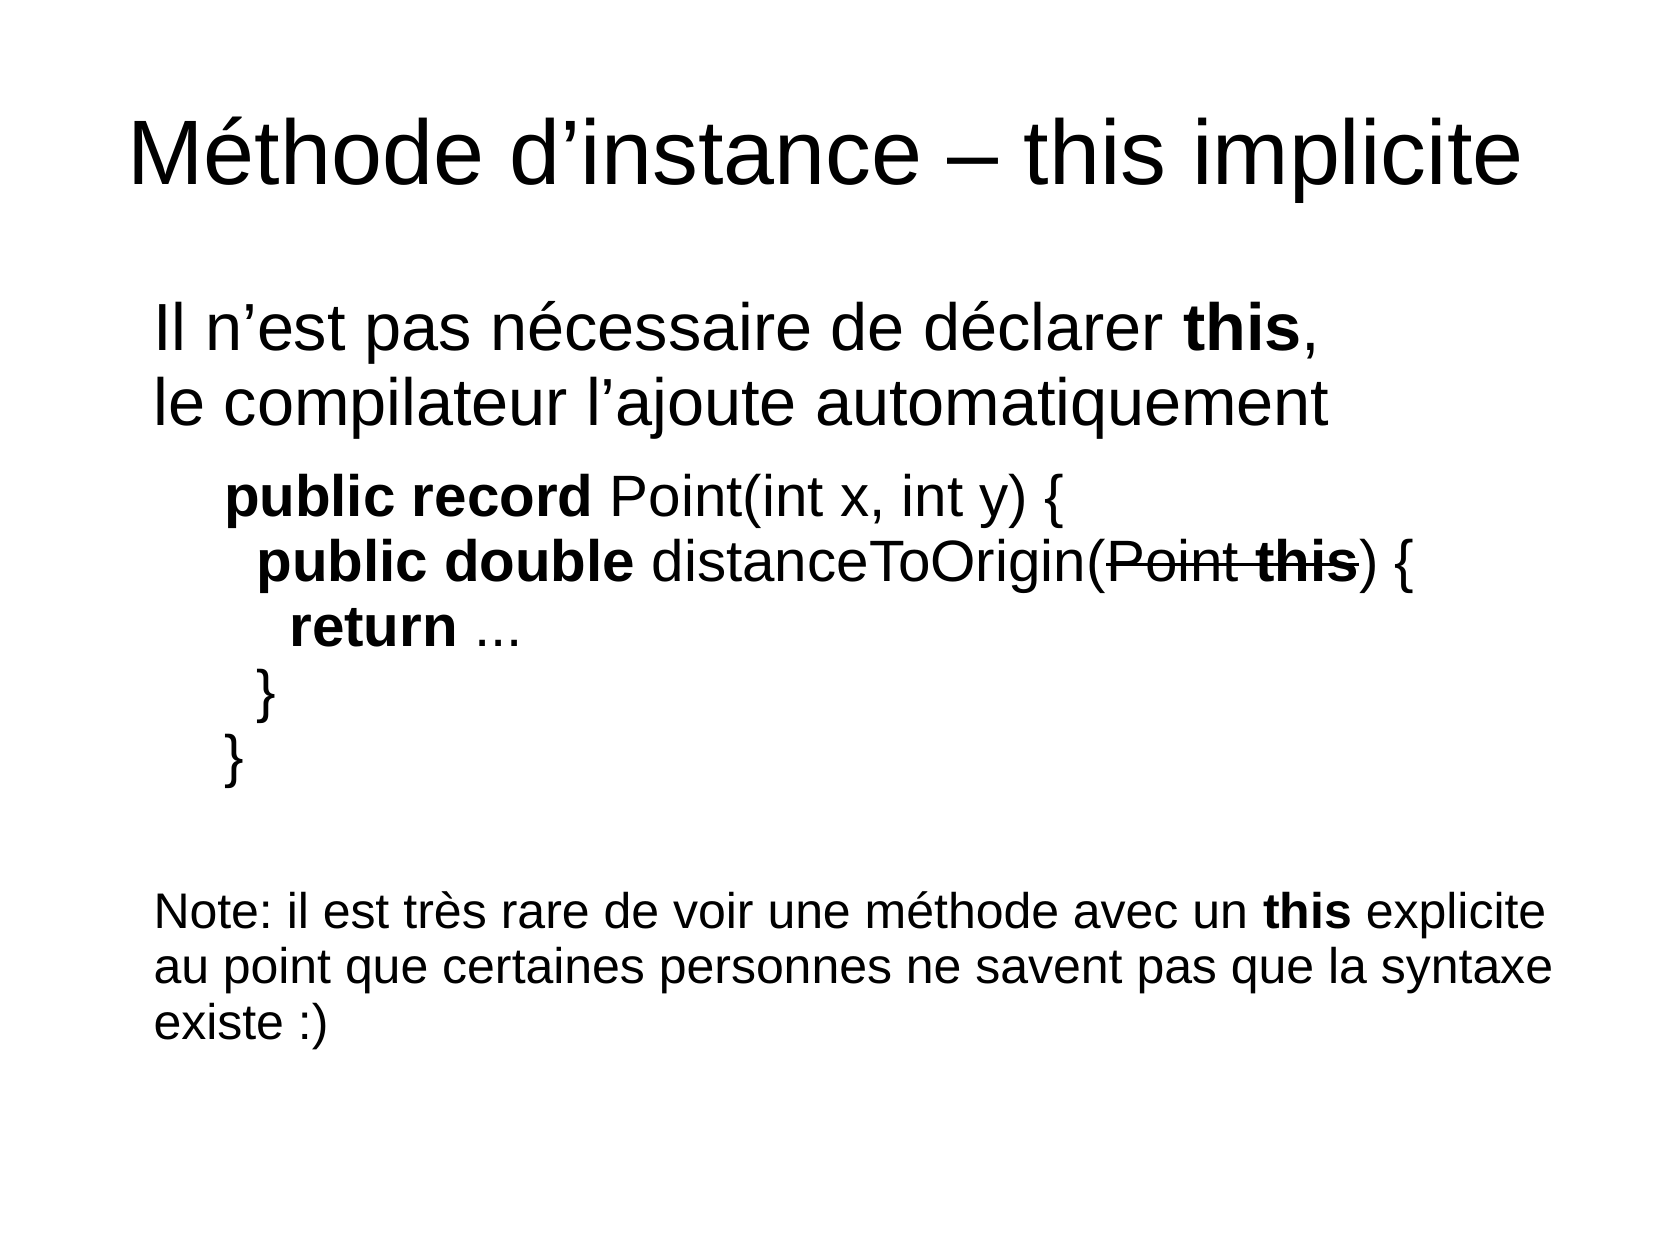

# Méthode d’instance – this implicite
Il n’est pas nécessaire de déclarer this,
le compilateur l’ajoute automatiquement
public record Point(int x, int y) {
 public double distanceToOrigin(Point this) {
 return ...
 }
}
Note: il est très rare de voir une méthode avec un this explicite au point que certaines personnes ne savent pas que la syntaxe existe :)